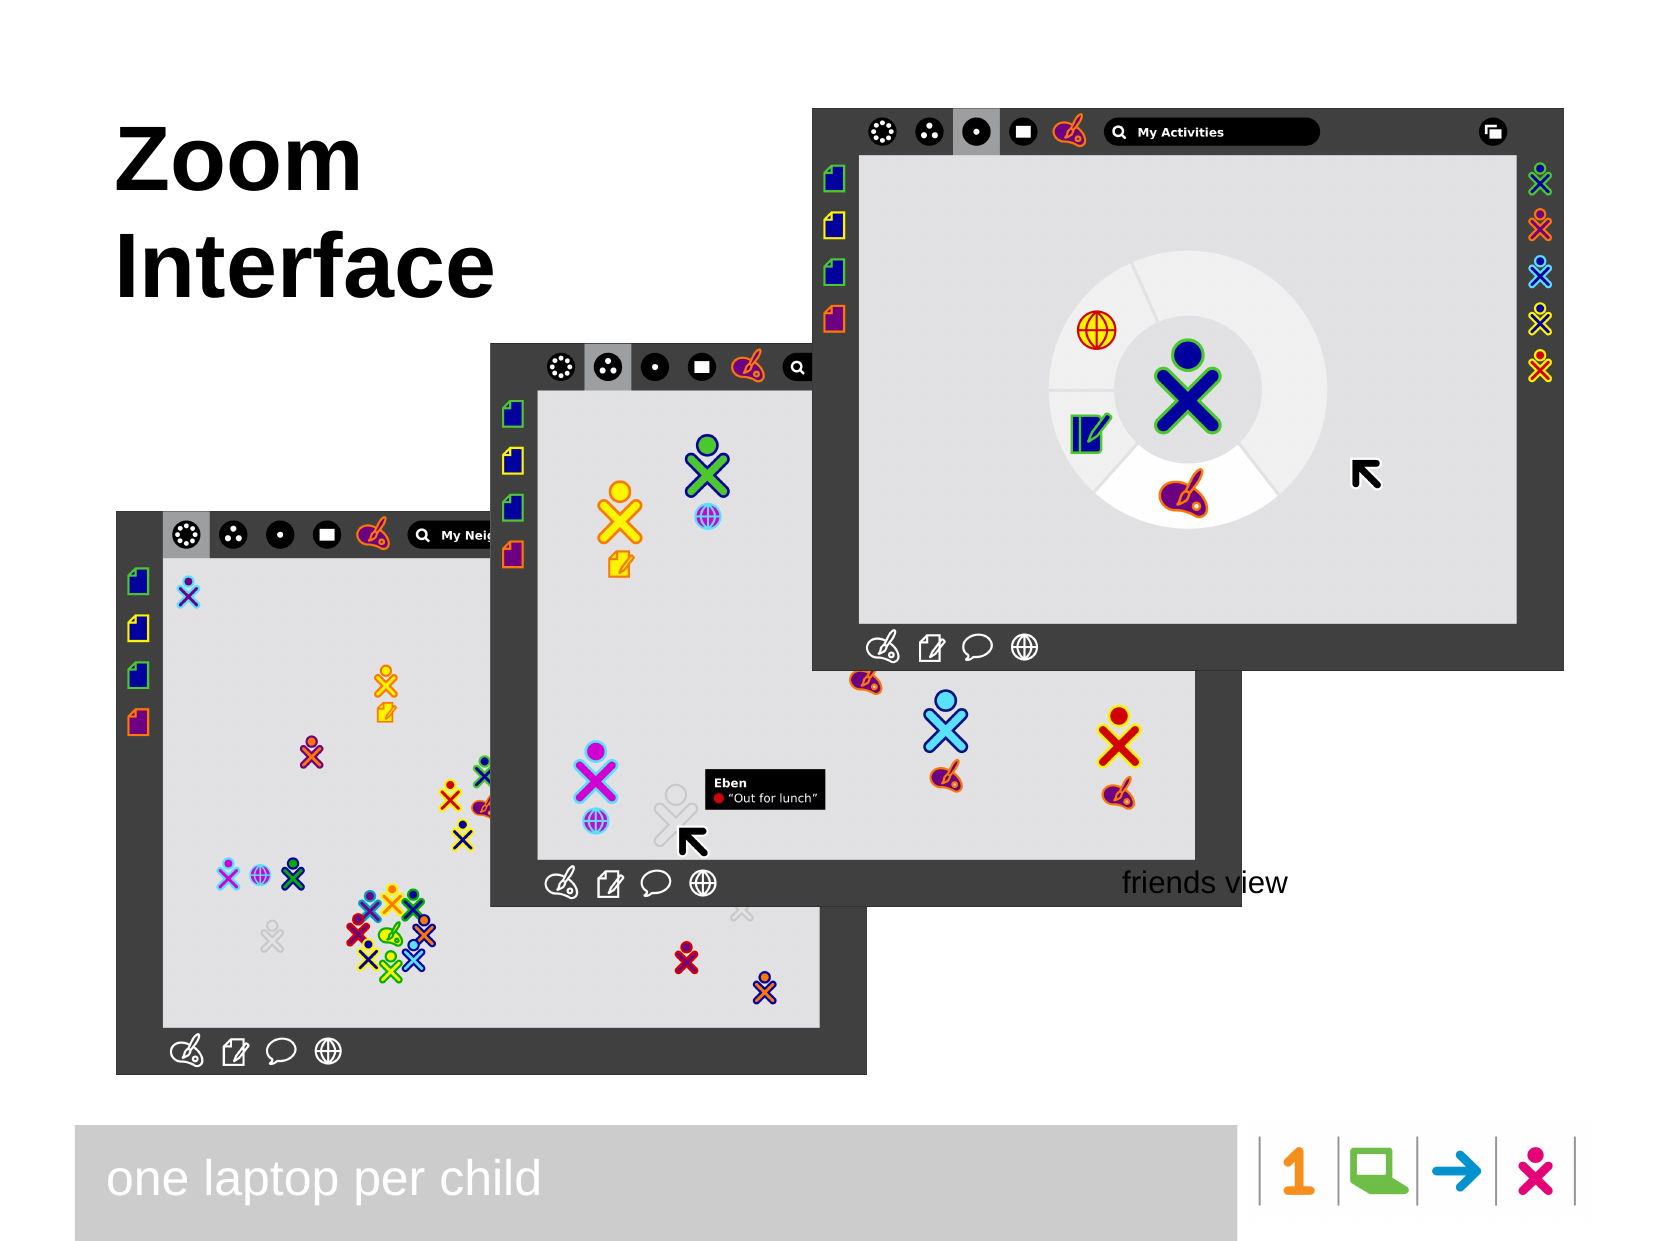

# Zoom Interface
home view
friends view